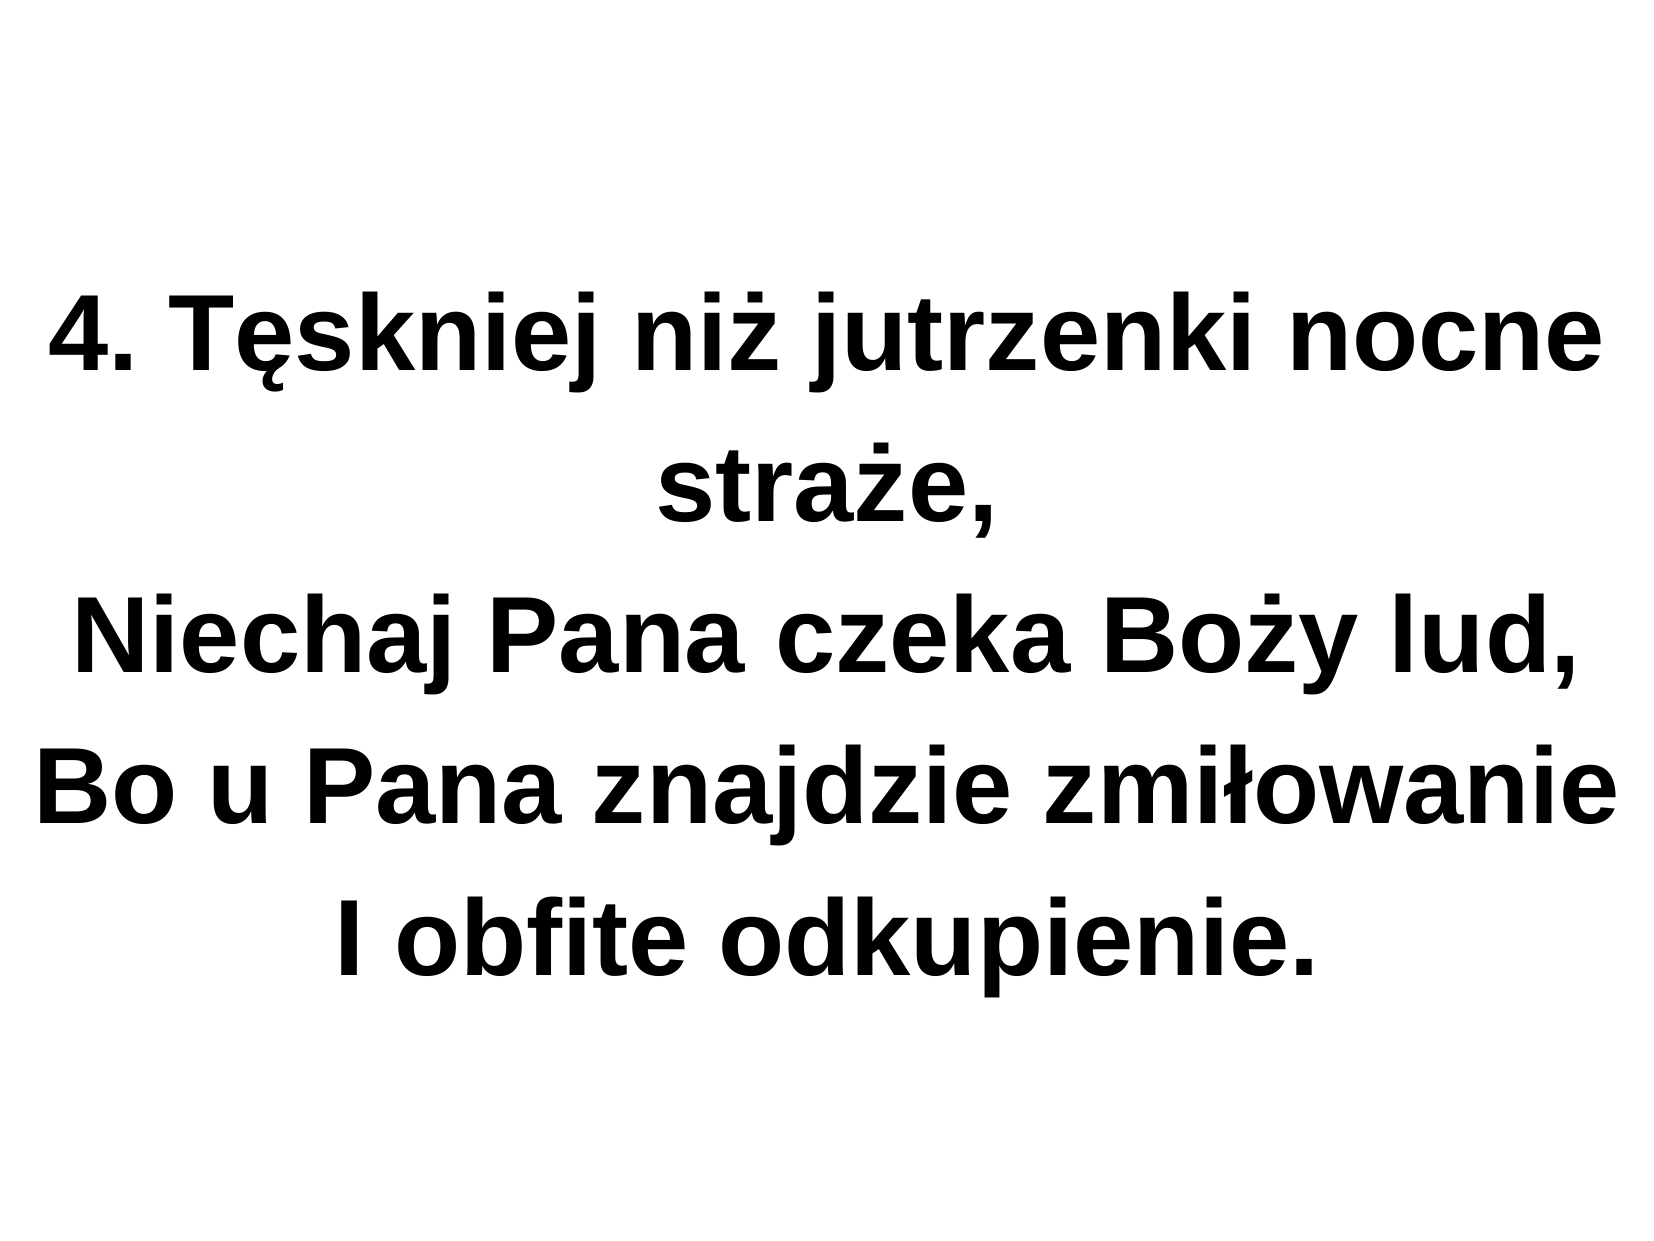

# 4. Tęskniej niż jutrzenki nocne straże,
Niechaj Pana czeka Boży lud,
Bo u Pana znajdzie zmiłowanie
I obfite odkupienie.